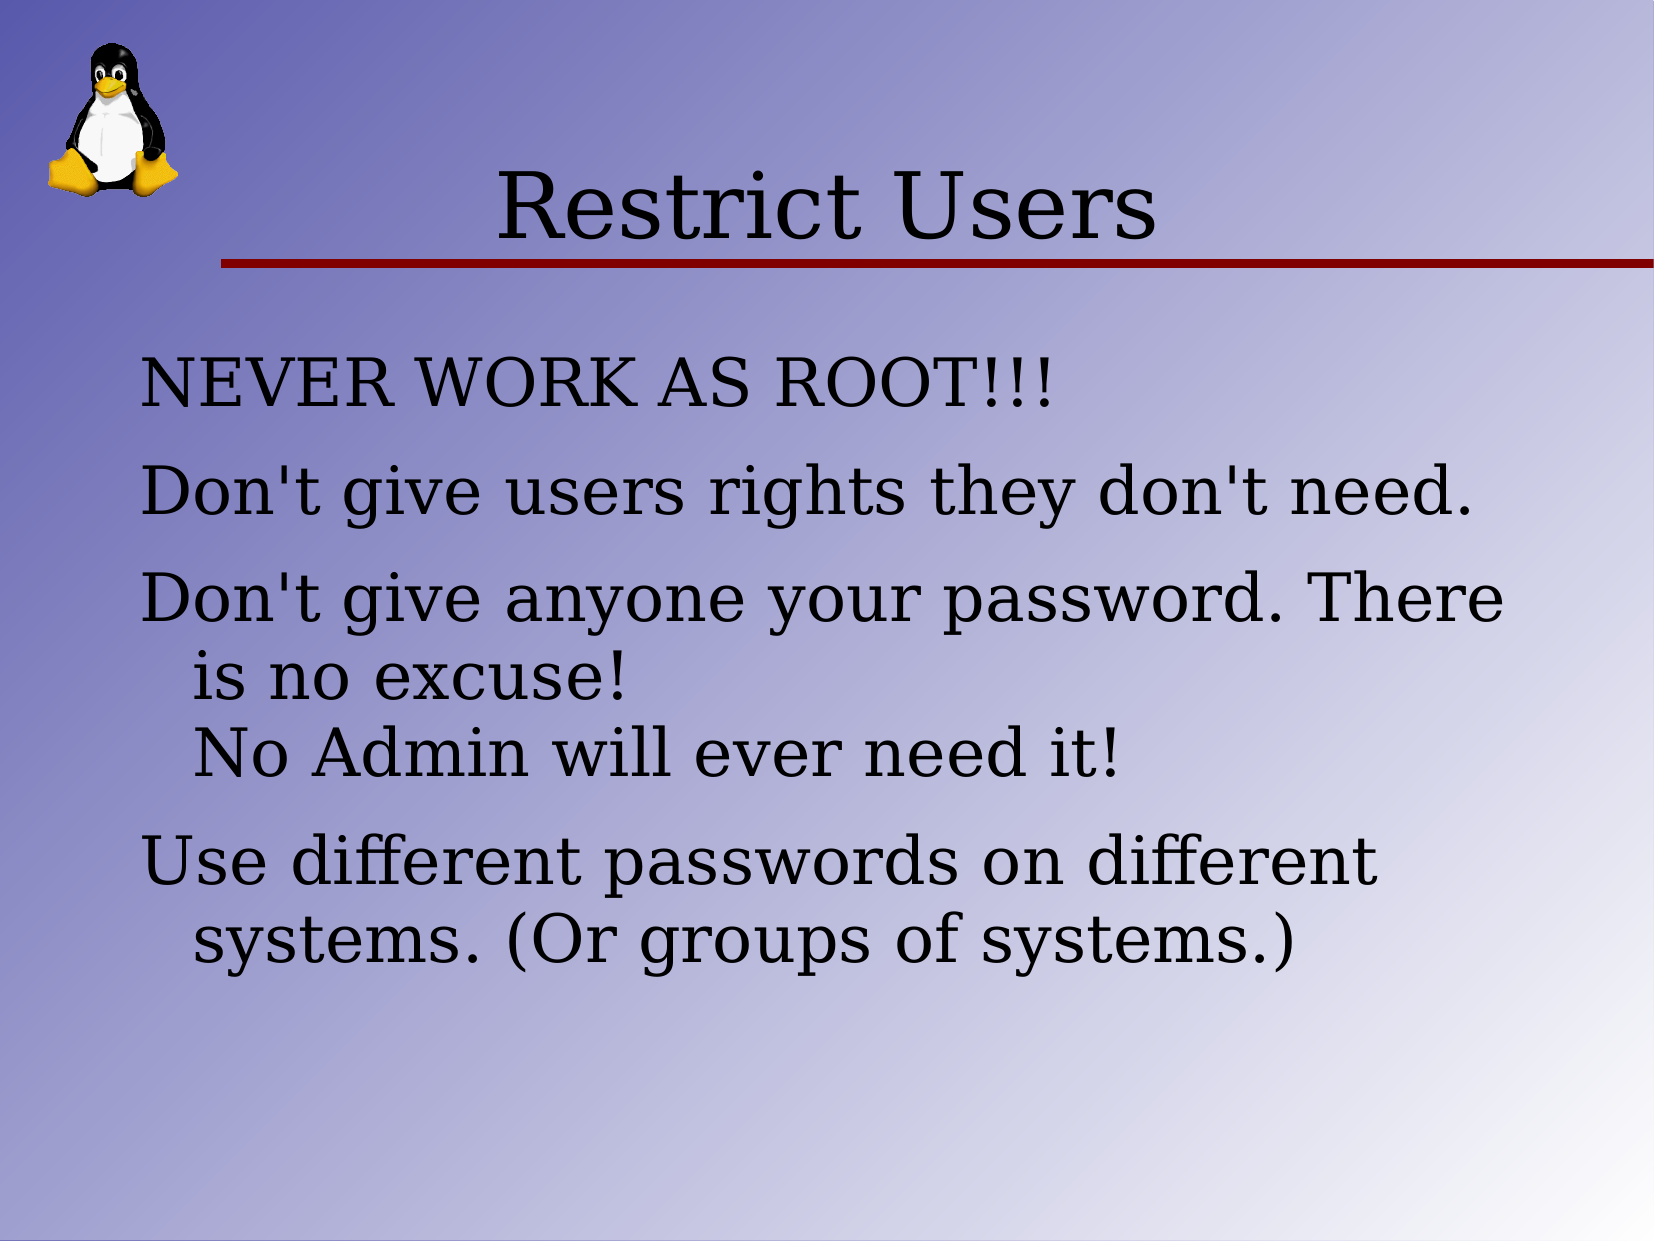

# Restrict Users
NEVER WORK AS ROOT!!!
Don't give users rights they don't need.
Don't give anyone your password. There is no excuse!
No Admin will ever need it!
Use different passwords on different systems. (Or groups of systems.)